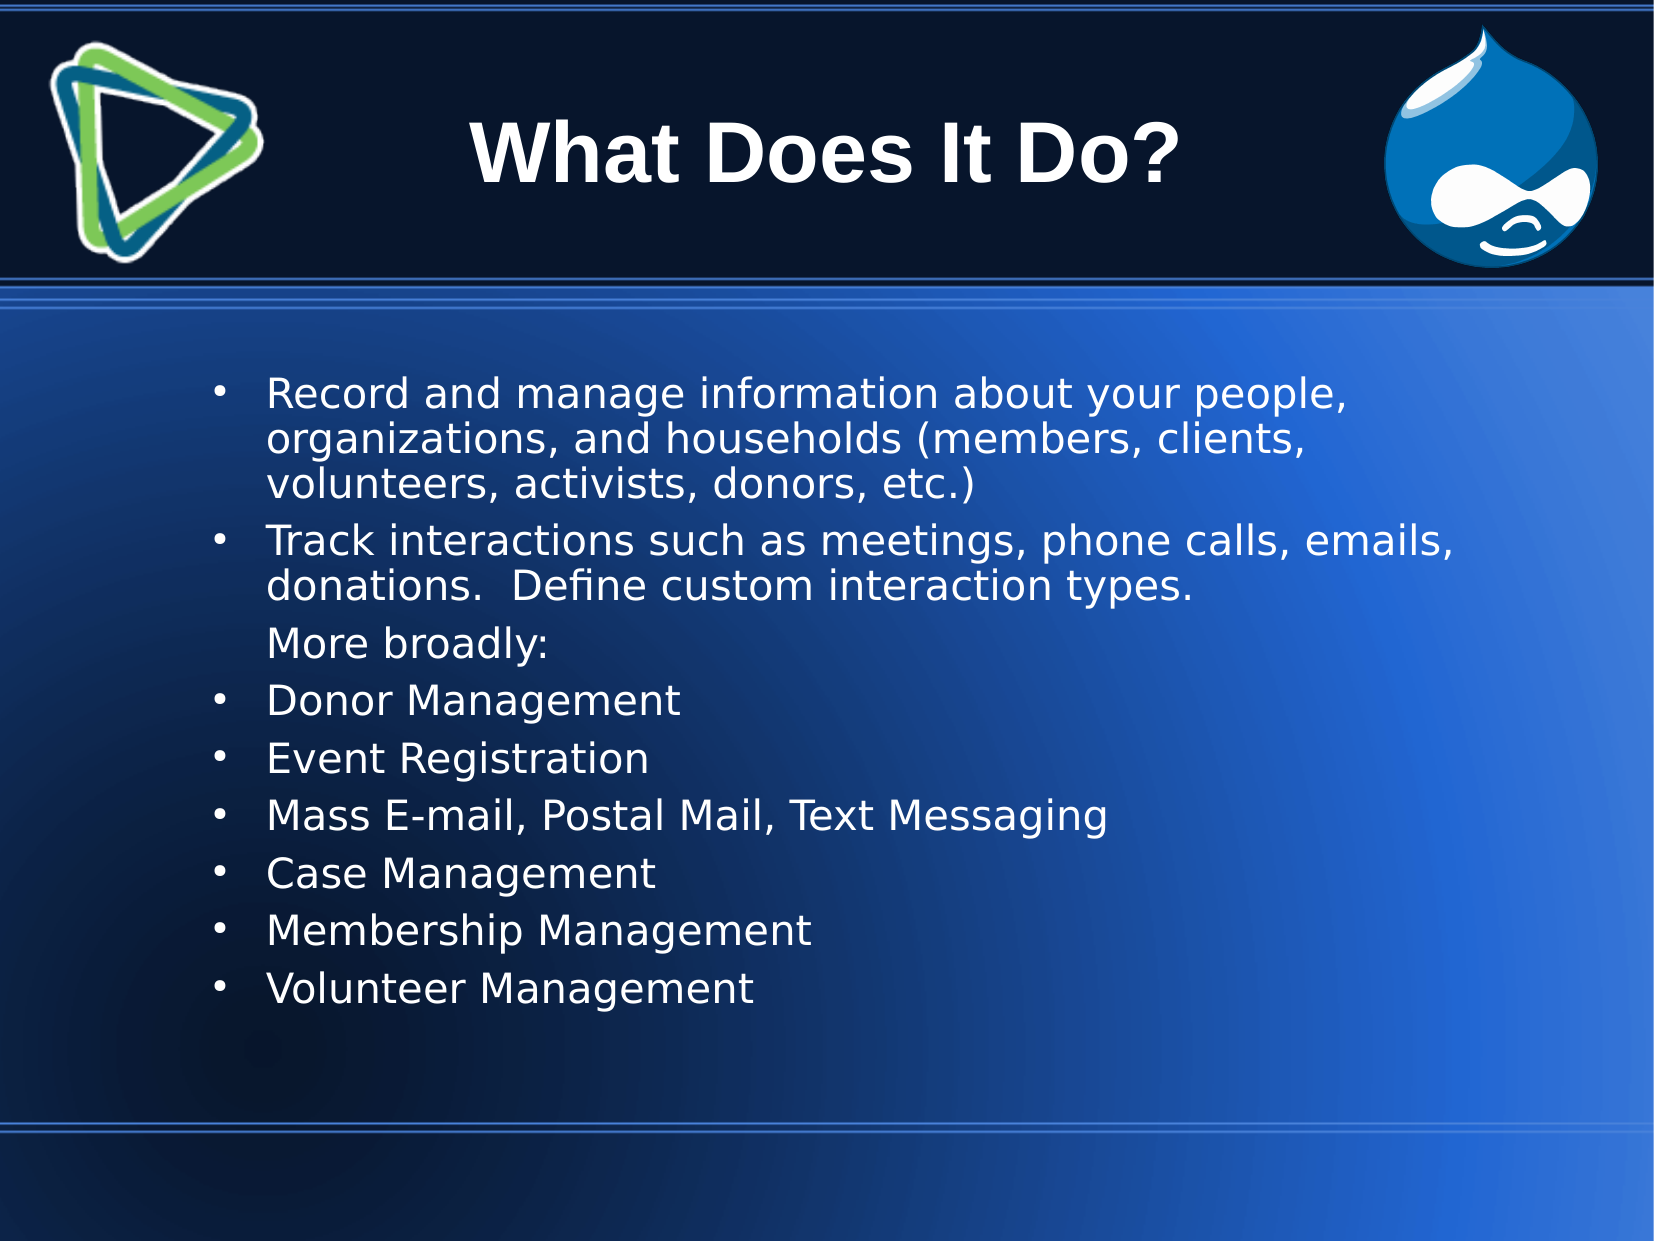

# What Does It Do?
Record and manage information about your people, organizations, and households (members, clients, volunteers, activists, donors, etc.)
Track interactions such as meetings, phone calls, emails, donations. Define custom interaction types.
More broadly:
Donor Management
Event Registration
Mass E-mail, Postal Mail, Text Messaging
Case Management
Membership Management
Volunteer Management